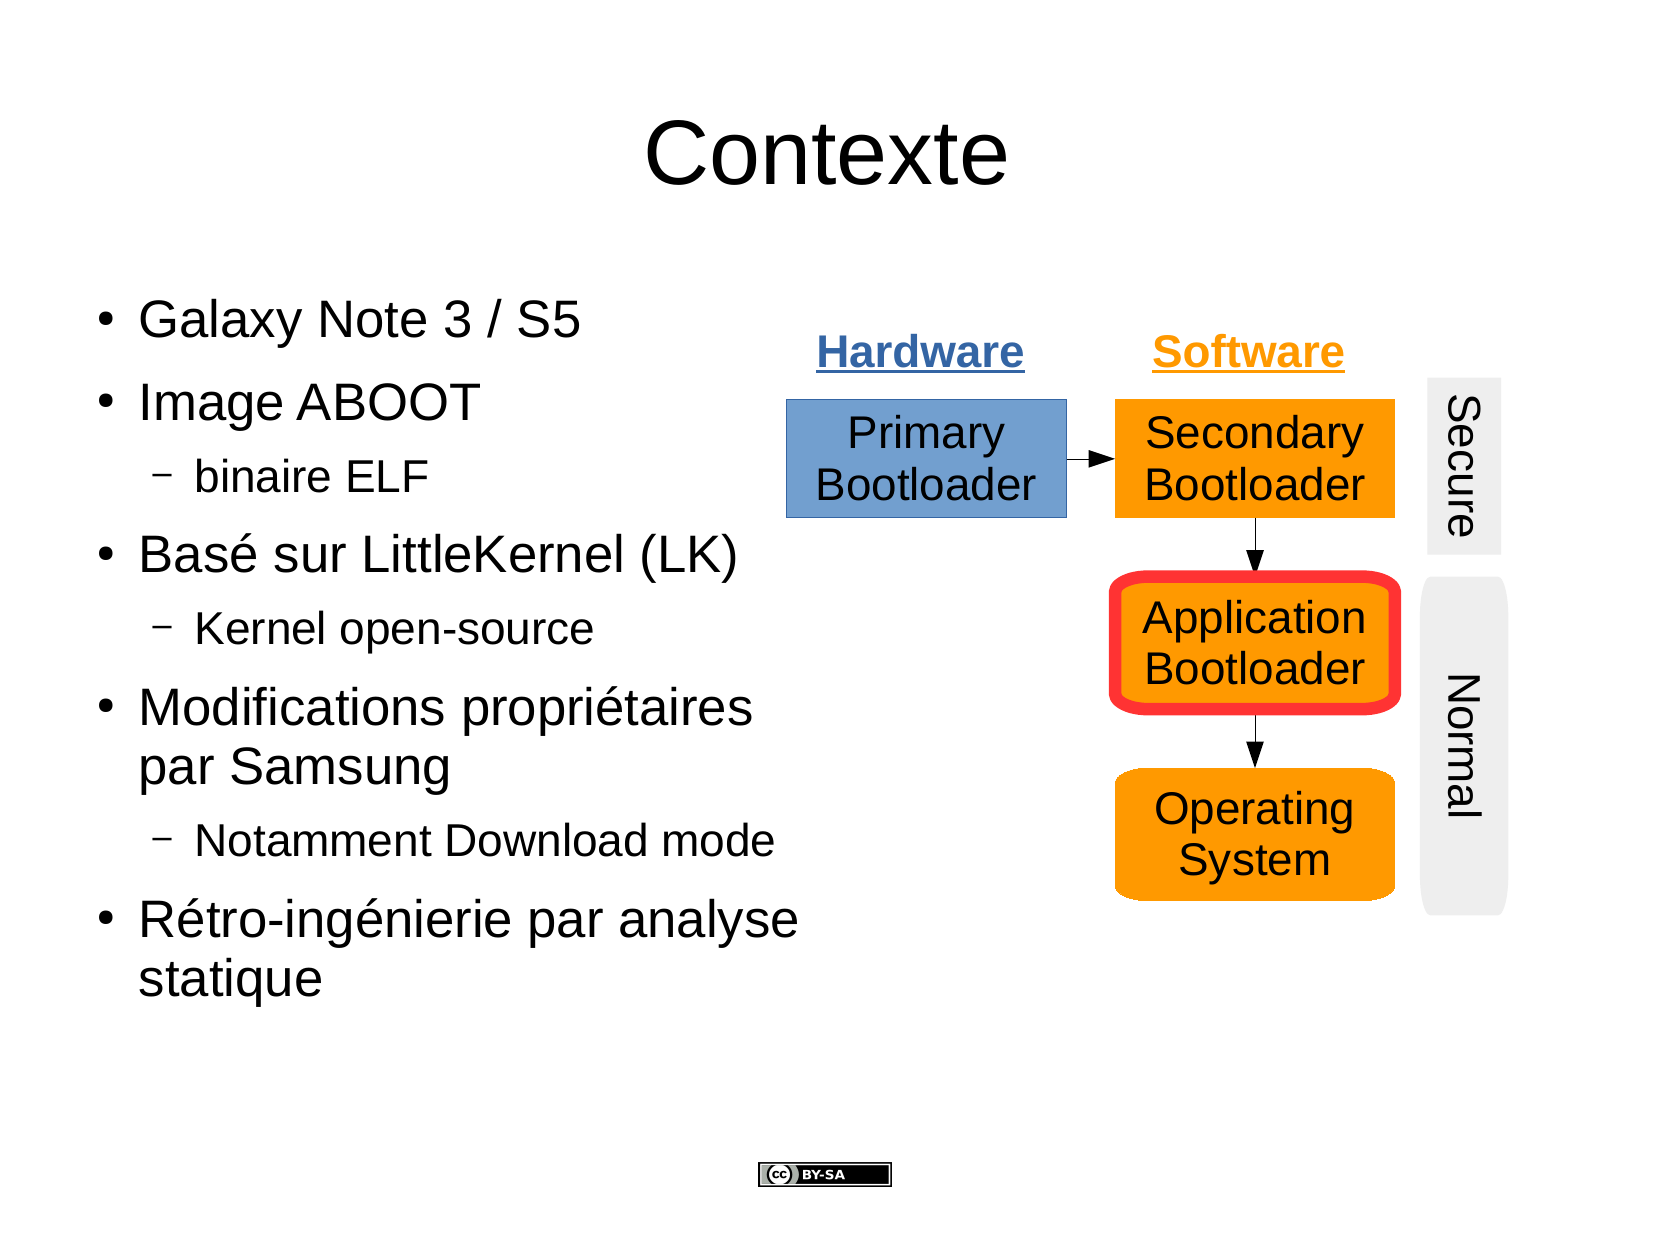

# Contexte
Galaxy Note 3 / S5
Image ABOOT
binaire ELF
Basé sur LittleKernel (LK)
Kernel open-source
Modifications propriétaires par Samsung
Notamment Download mode
Rétro-ingénierie par analyse statique
Hardware
Software
Primary
Bootloader
Secondary
Bootloader
Secure
Application
Bootloader
Normal
Operating
System